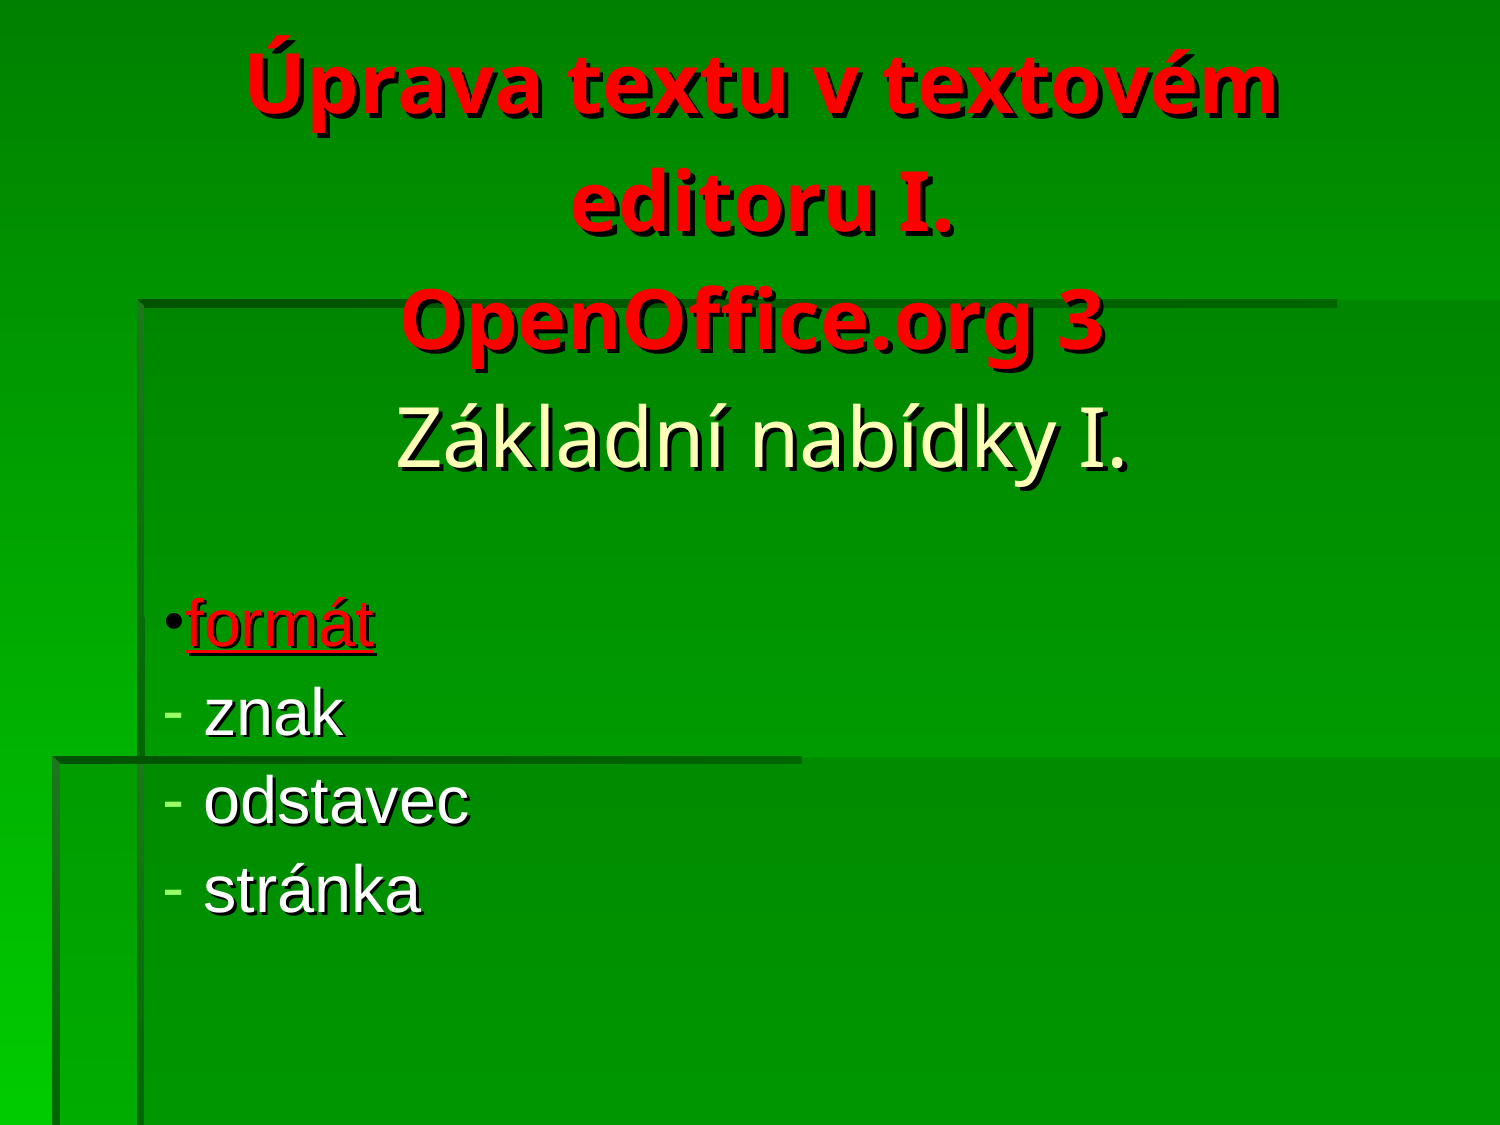

# Úprava textu v textovém editoru I. OpenOffice.org 3 Základní nabídky I.
formát
 znak
 odstavec
 stránka